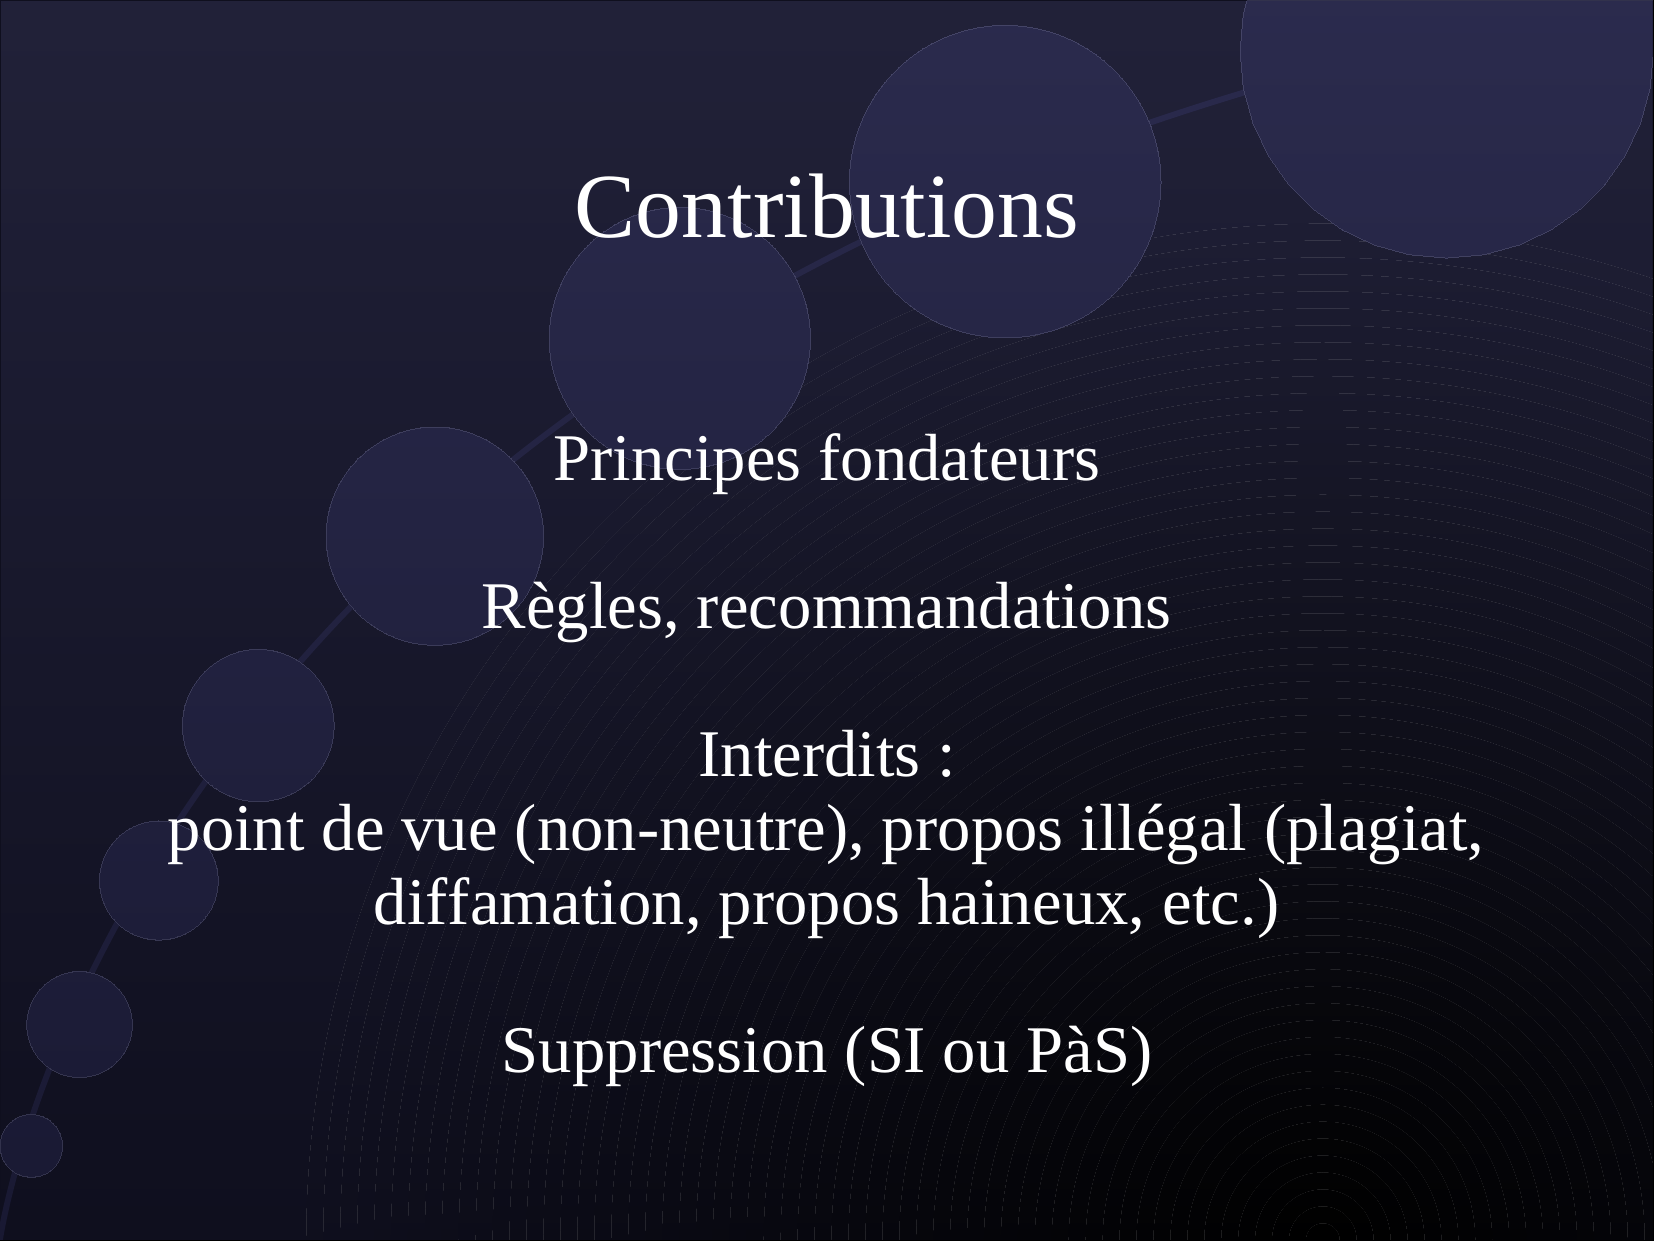

# Contributions
Principes fondateurs
Règles, recommandations
Interdits :
point de vue (non-neutre), propos illégal (plagiat, diffamation, propos haineux, etc.)
Suppression (SI ou PàS)